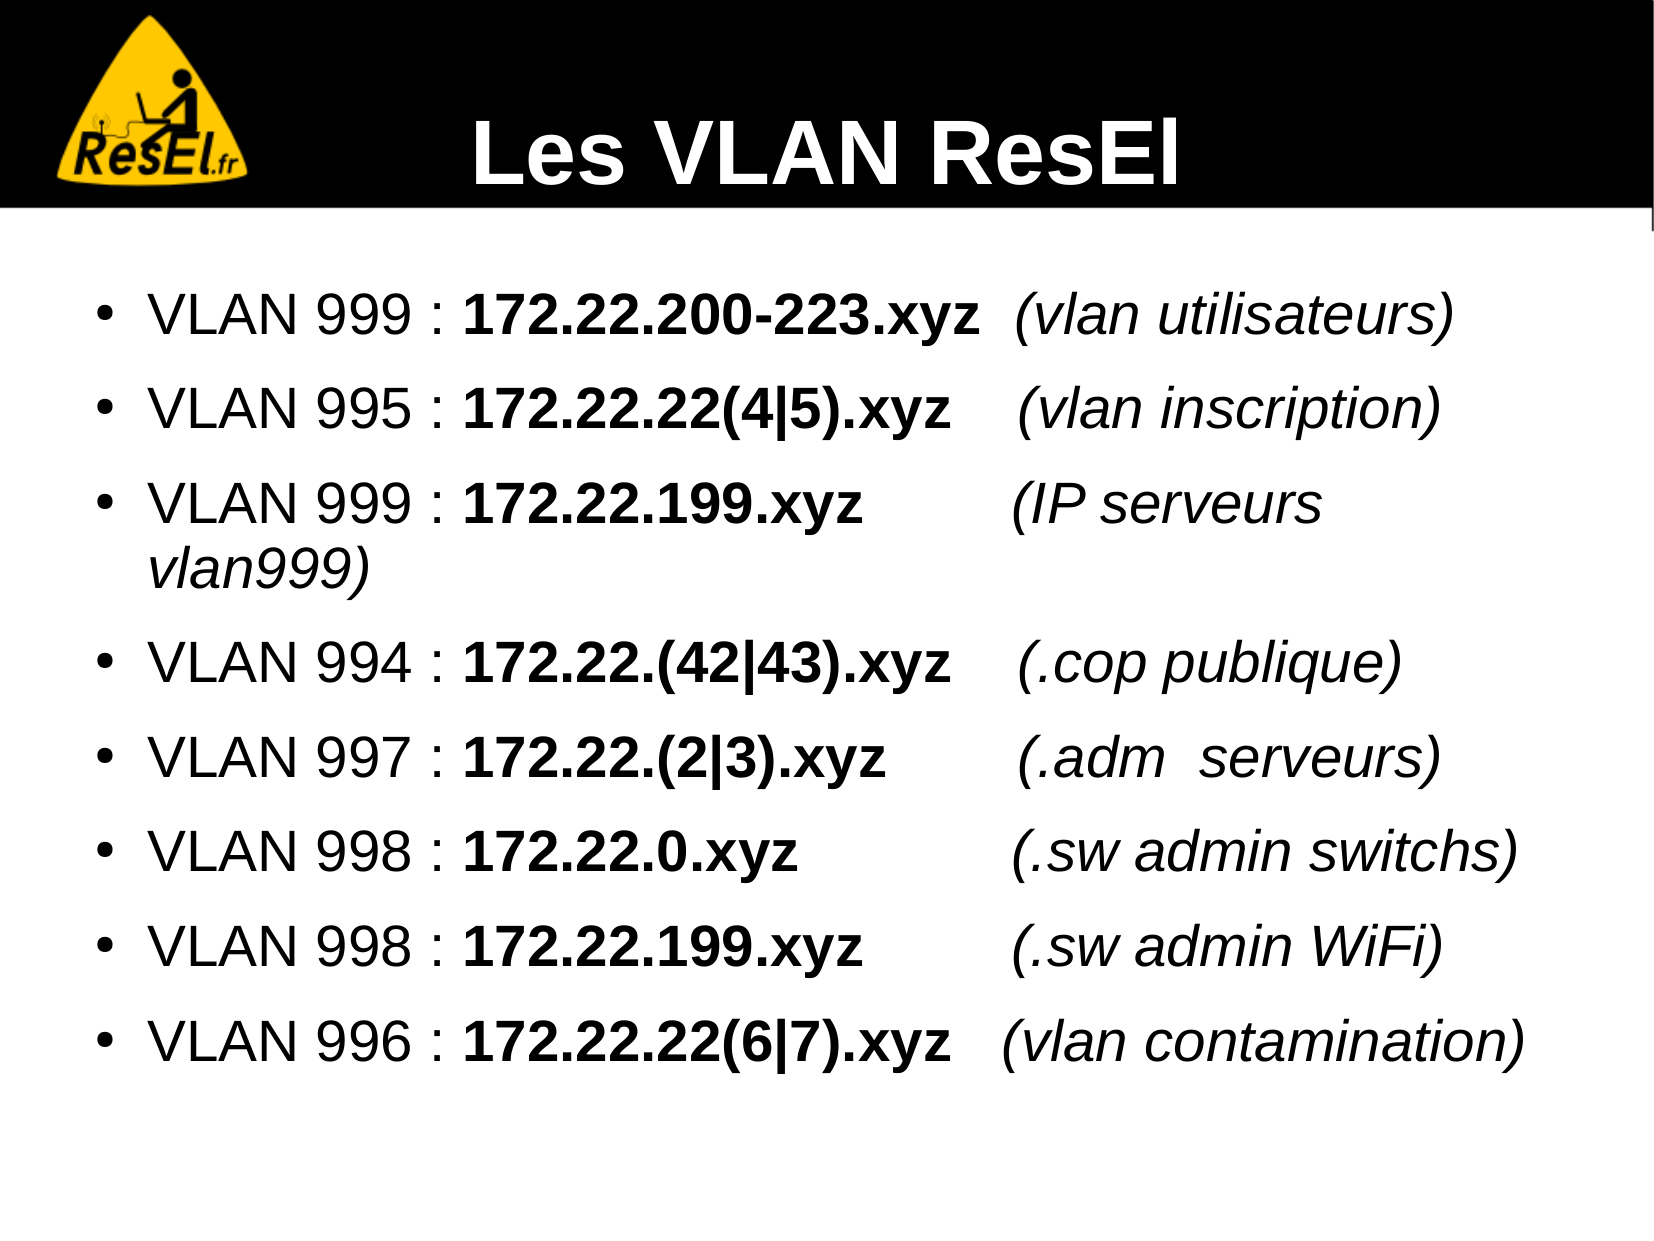

# Les VLAN ResEl
VLAN 999 : 172.22.200-223.xyz (vlan utilisateurs)
VLAN 995 : 172.22.22(4|5).xyz (vlan inscription)
VLAN 999 : 172.22.199.xyz (IP serveurs vlan999)
VLAN 994 : 172.22.(42|43).xyz (.cop publique)
VLAN 997 : 172.22.(2|3).xyz (.adm serveurs)
VLAN 998 : 172.22.0.xyz (.sw admin switchs)
VLAN 998 : 172.22.199.xyz (.sw admin WiFi)
VLAN 996 : 172.22.22(6|7).xyz (vlan contamination)